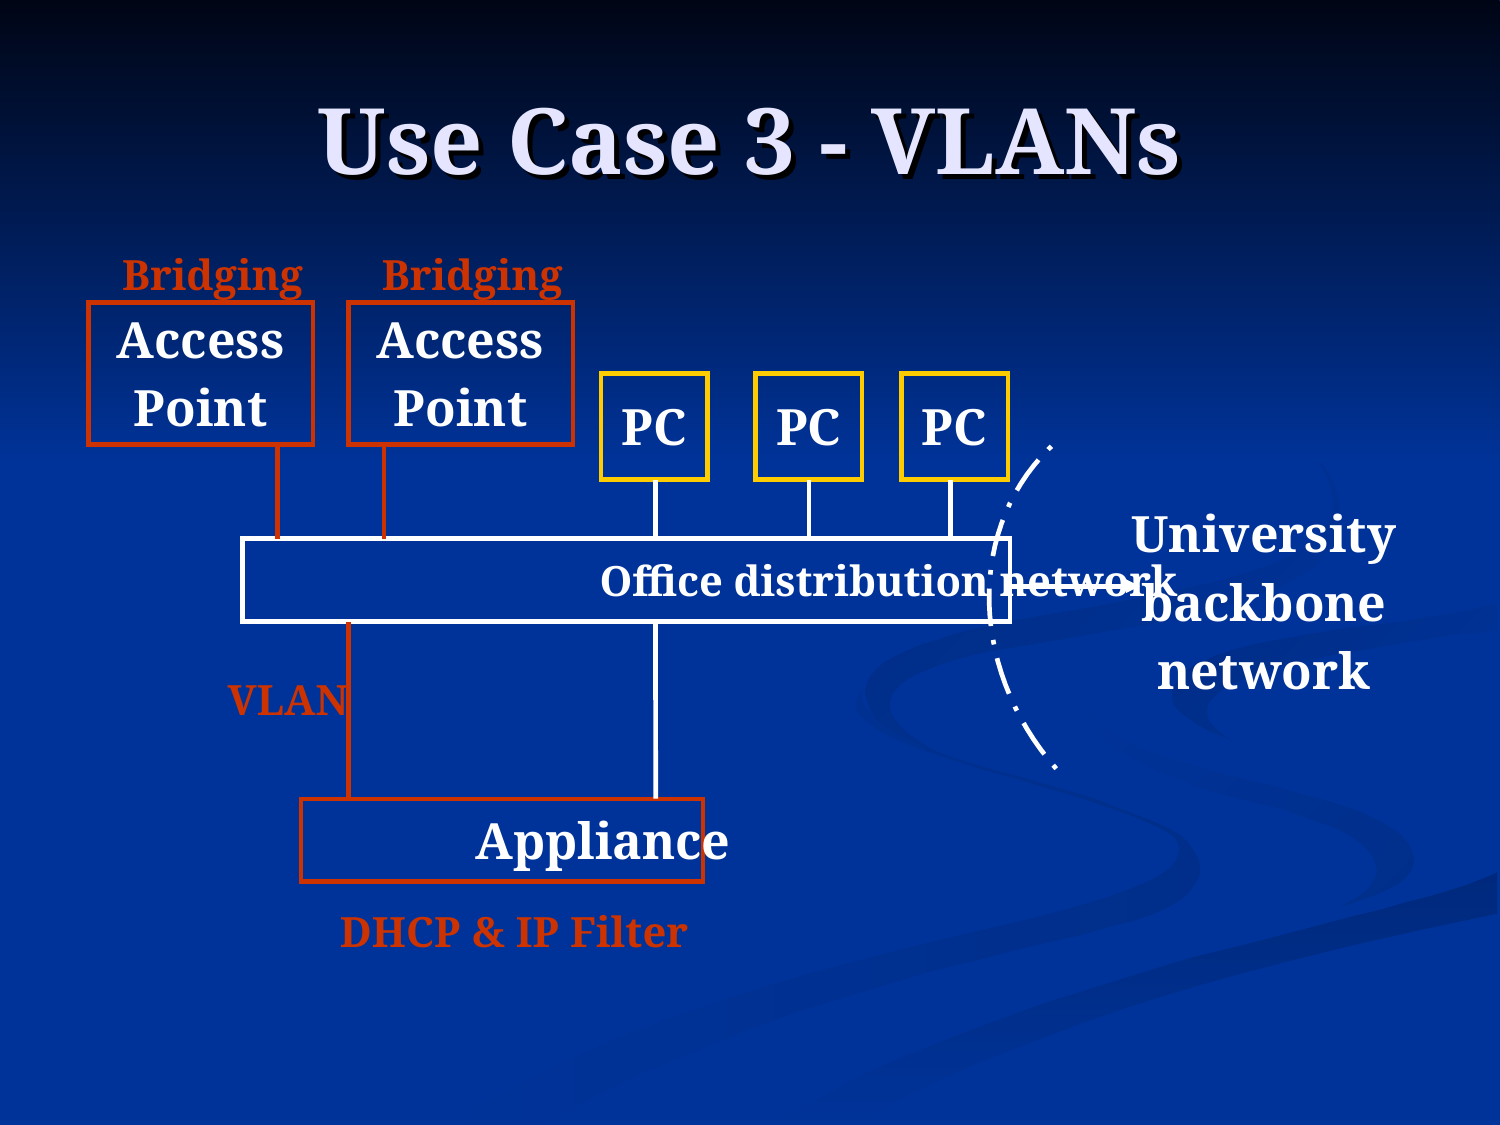

# Use Case 3 - VLANs
Office distribution network
Bridging
Access
Point
Bridging
Access
Point
PC
PC
PC
University
backbone
network
Appliance
VLAN
DHCP & IP Filter